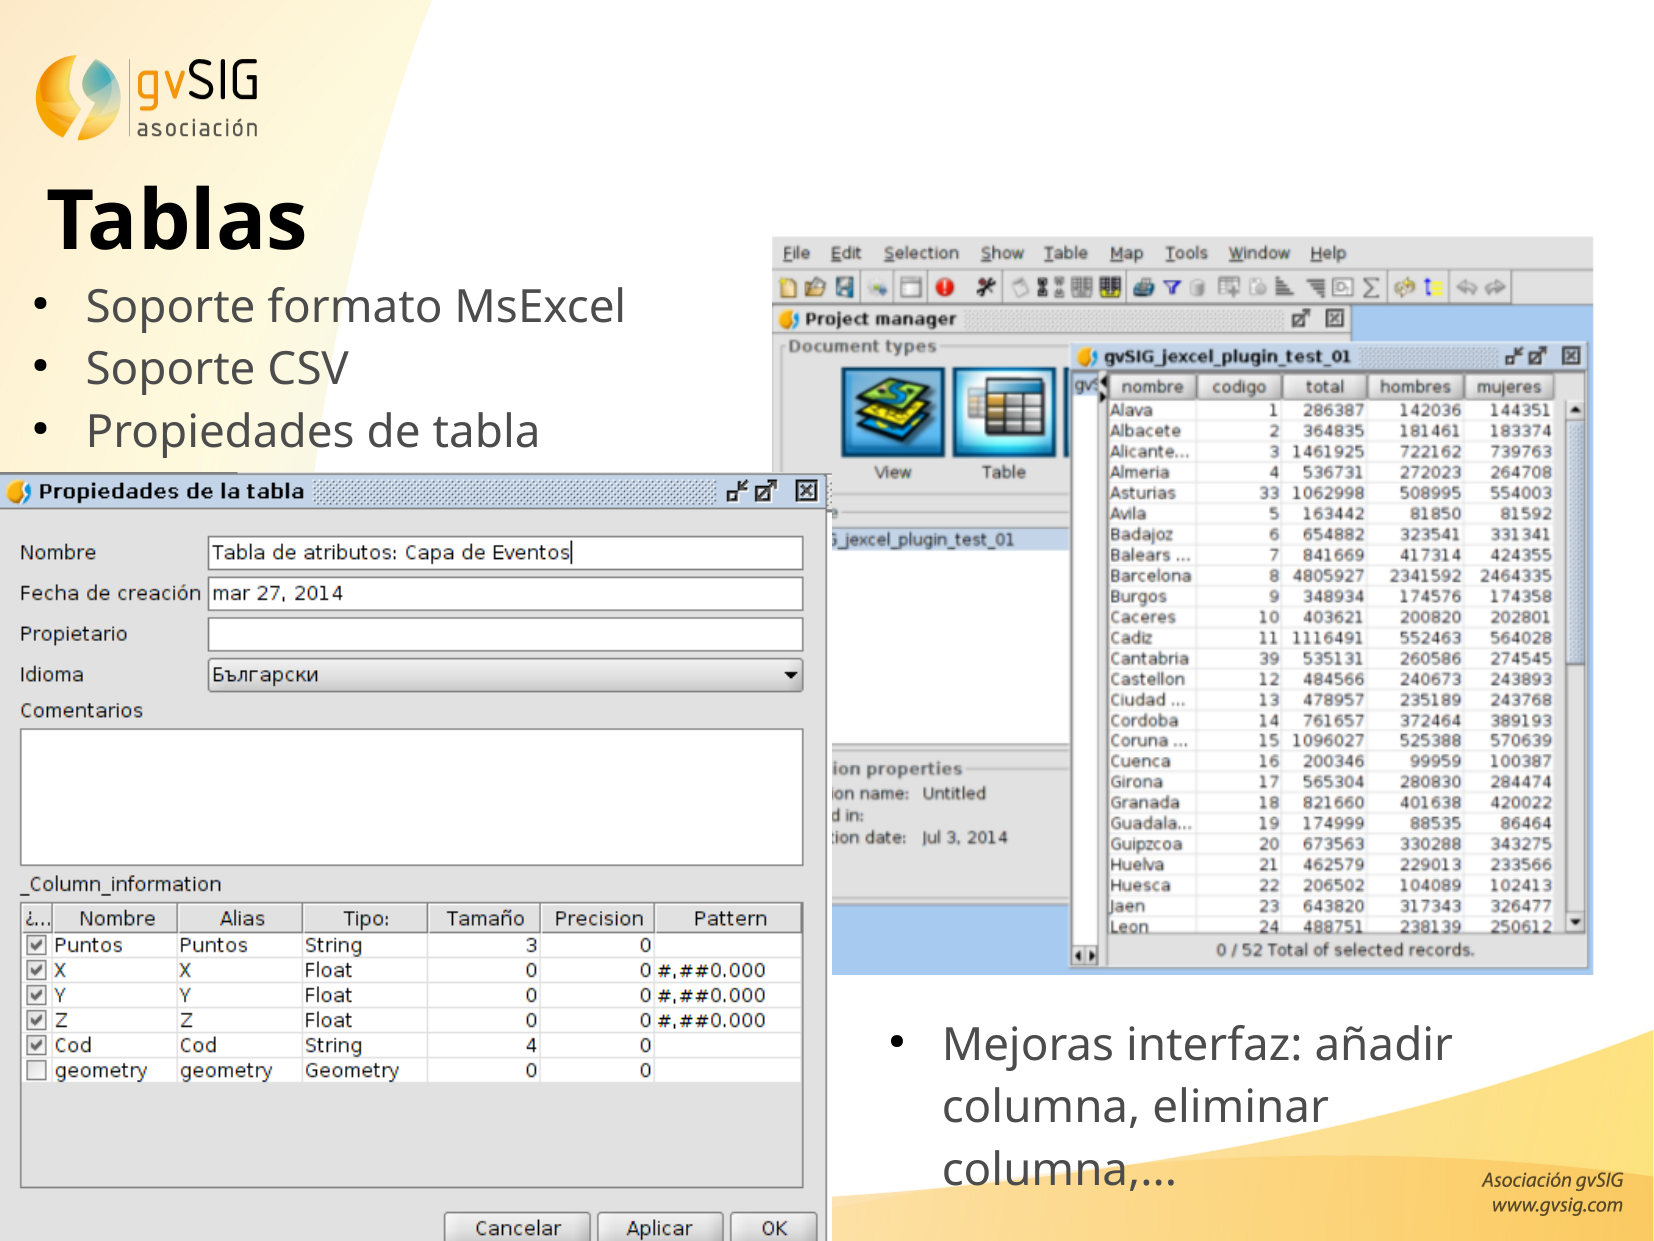

# Tablas
Soporte formato MsExcel
Soporte CSV
Propiedades de tabla
Mejoras interfaz: añadir columna, eliminar columna,...